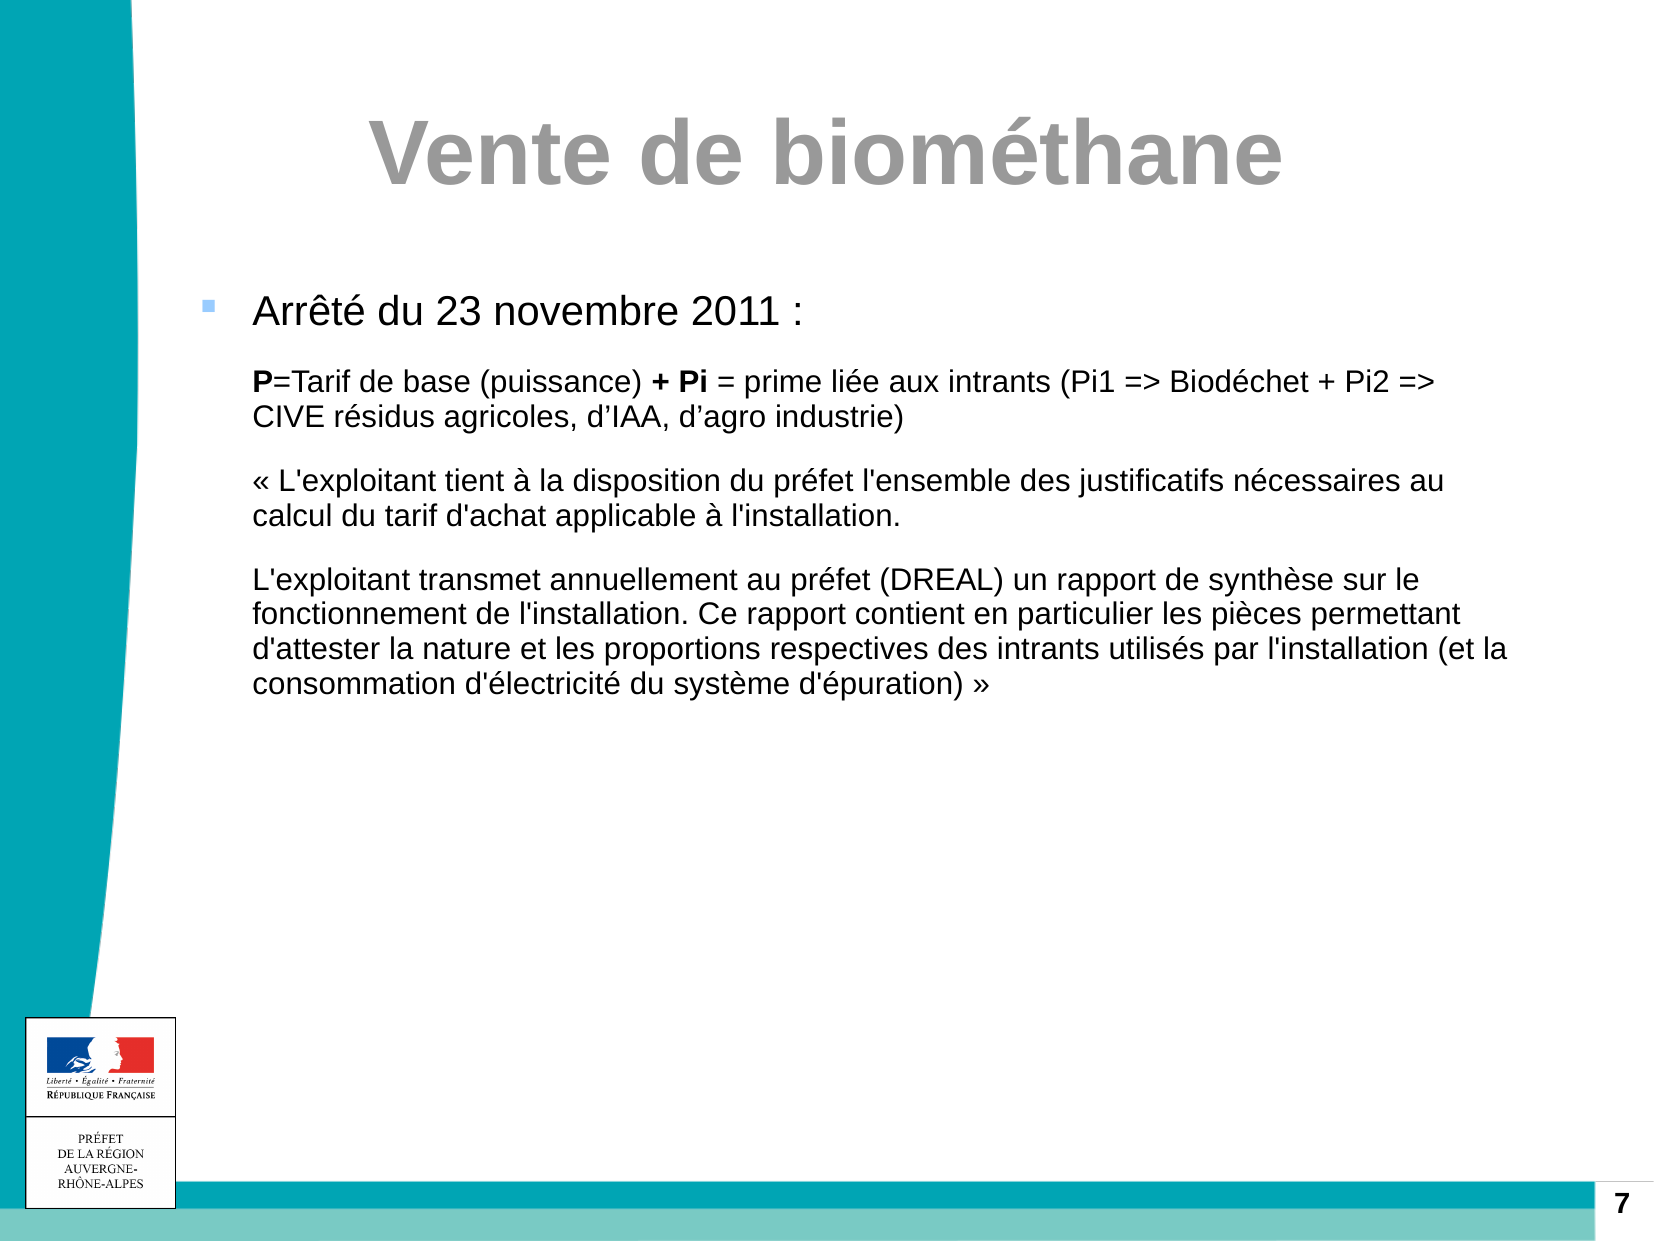

# Vente de biométhane
Arrêté du 23 novembre 2011 :
P=Tarif de base (puissance) + Pi = prime liée aux intrants (Pi1 => Biodéchet + Pi2 => CIVE résidus agricoles, d’IAA, d’agro industrie)
« L'exploitant tient à la disposition du préfet l'ensemble des justificatifs nécessaires au calcul du tarif d'achat applicable à l'installation.
L'exploitant transmet annuellement au préfet (DREAL) un rapport de synthèse sur le fonctionnement de l'installation. Ce rapport contient en particulier les pièces permettant d'attester la nature et les proportions respectives des intrants utilisés par l'installation (et la consommation d'électricité du système d'épuration) »
7